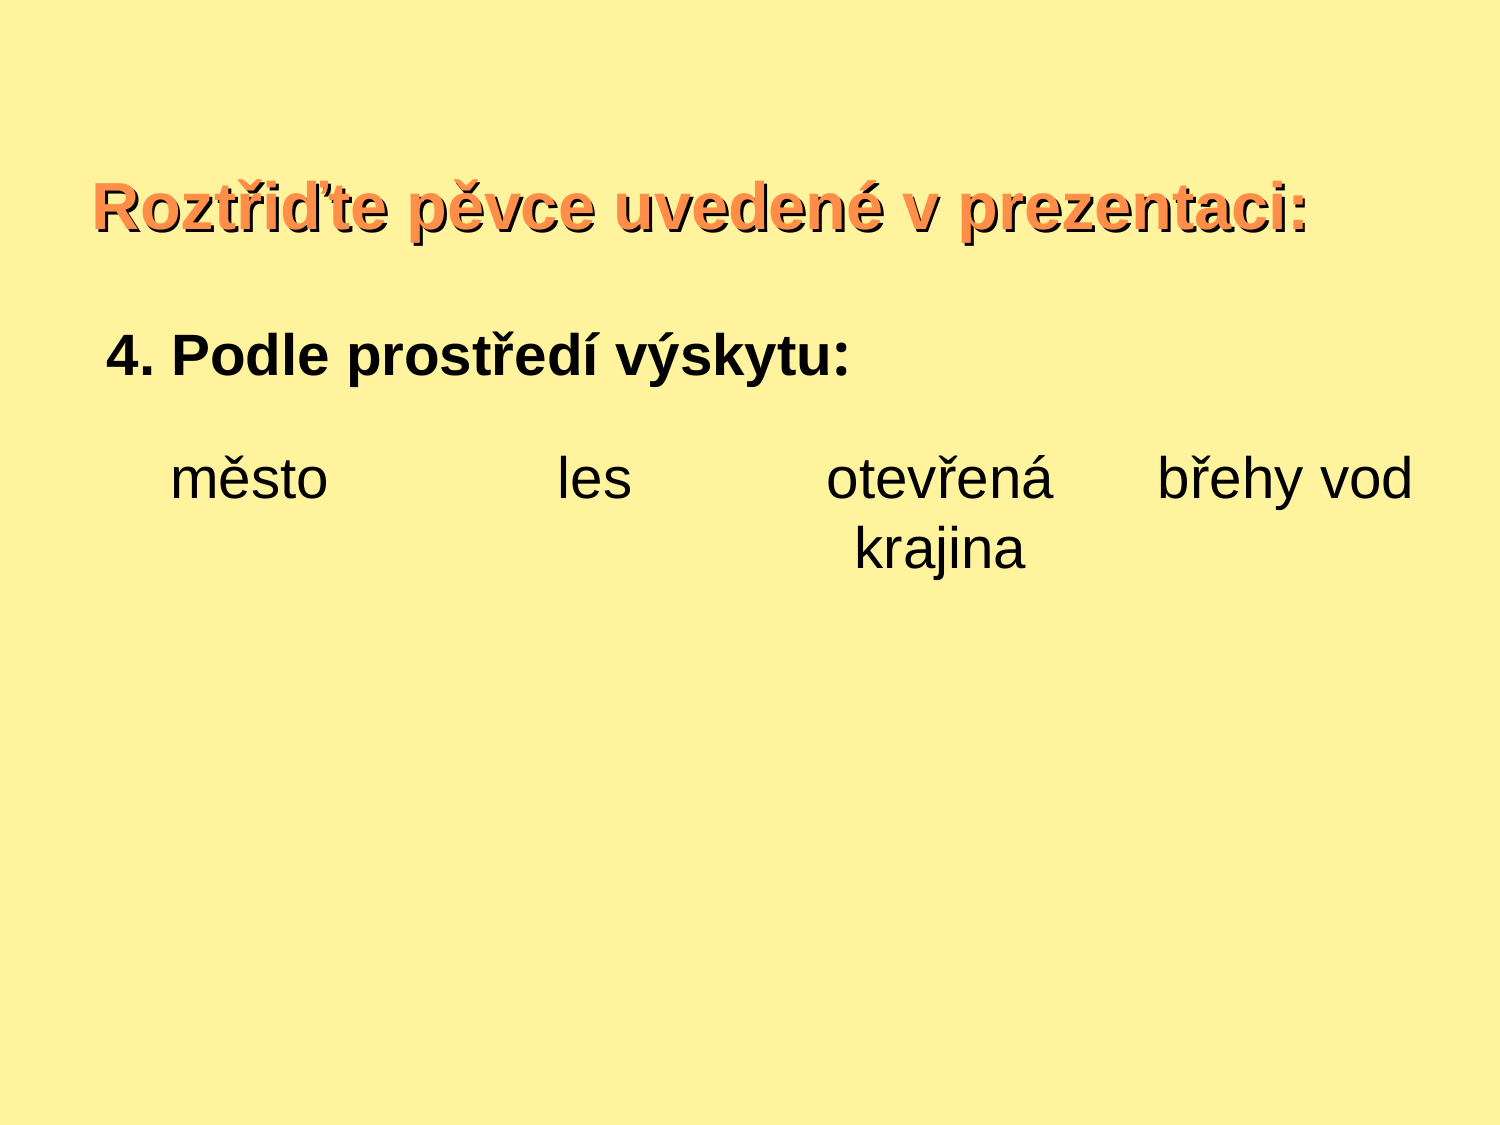

# Roztřiďte pěvce uvedené v prezentaci:
4. Podle prostředí výskytu:
| město | les | otevřená krajina | břehy vod |
| --- | --- | --- | --- |
| | | | |